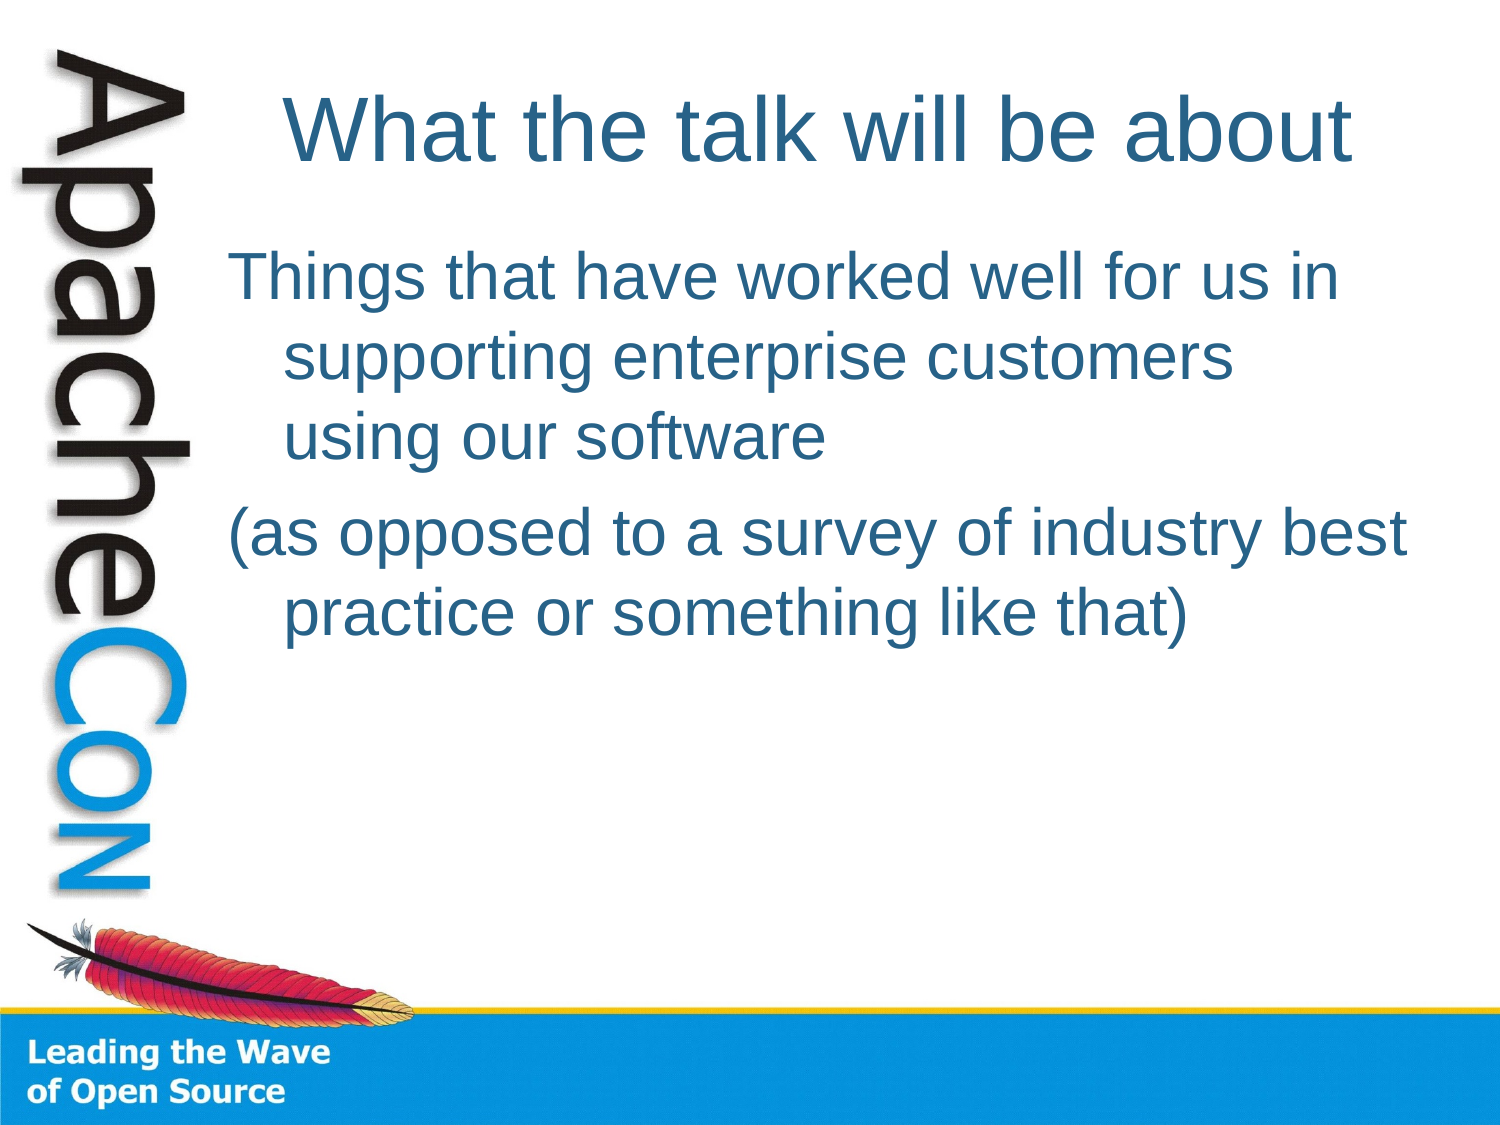

# What the talk will be about
Things that have worked well for us in supporting enterprise customers using our software
(as opposed to a survey of industry best practice or something like that)